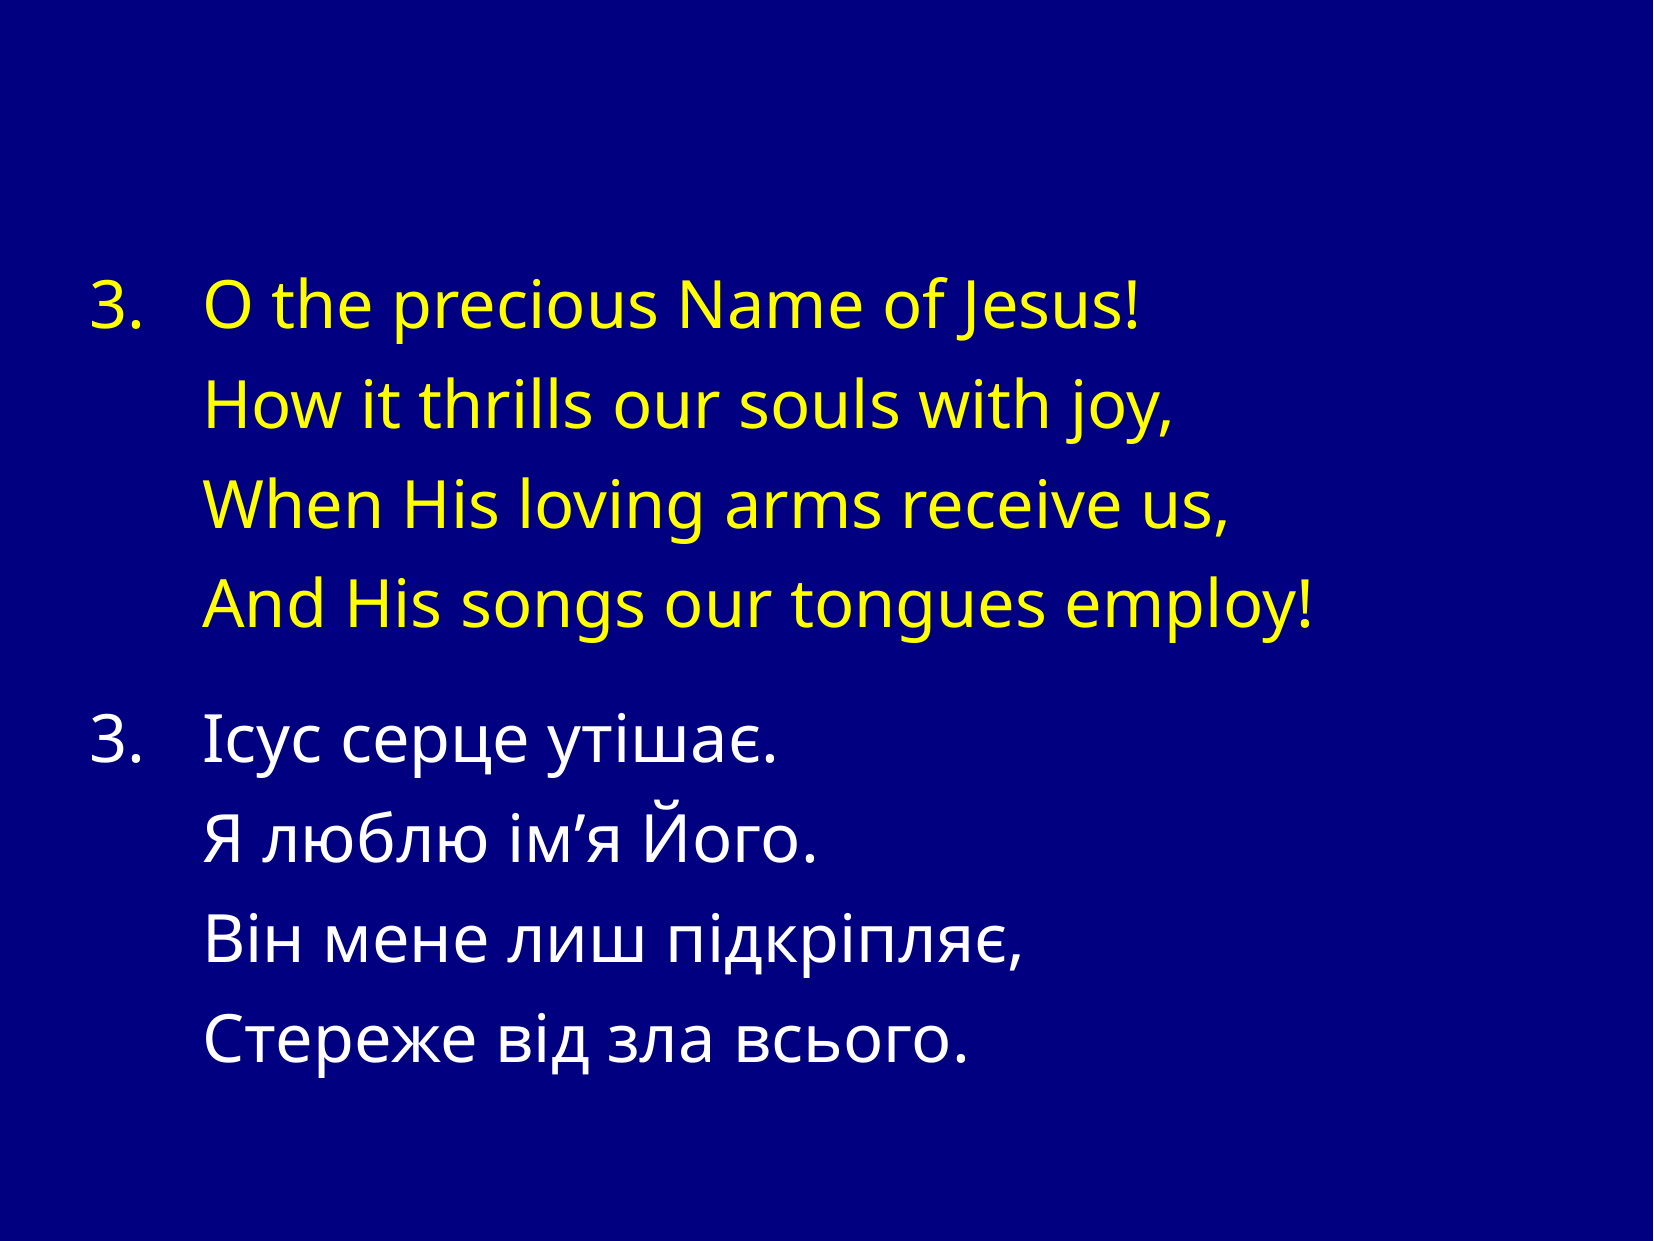

3.	O the precious Name of Jesus!
	How it thrills our souls with joy,
	When His loving arms receive us,
	And His songs our tongues employ!
3.	Ісус серце утішає.
	Я люблю ім’я Його.
	Він мене лиш підкріпляє,
	Стереже від зла всього.